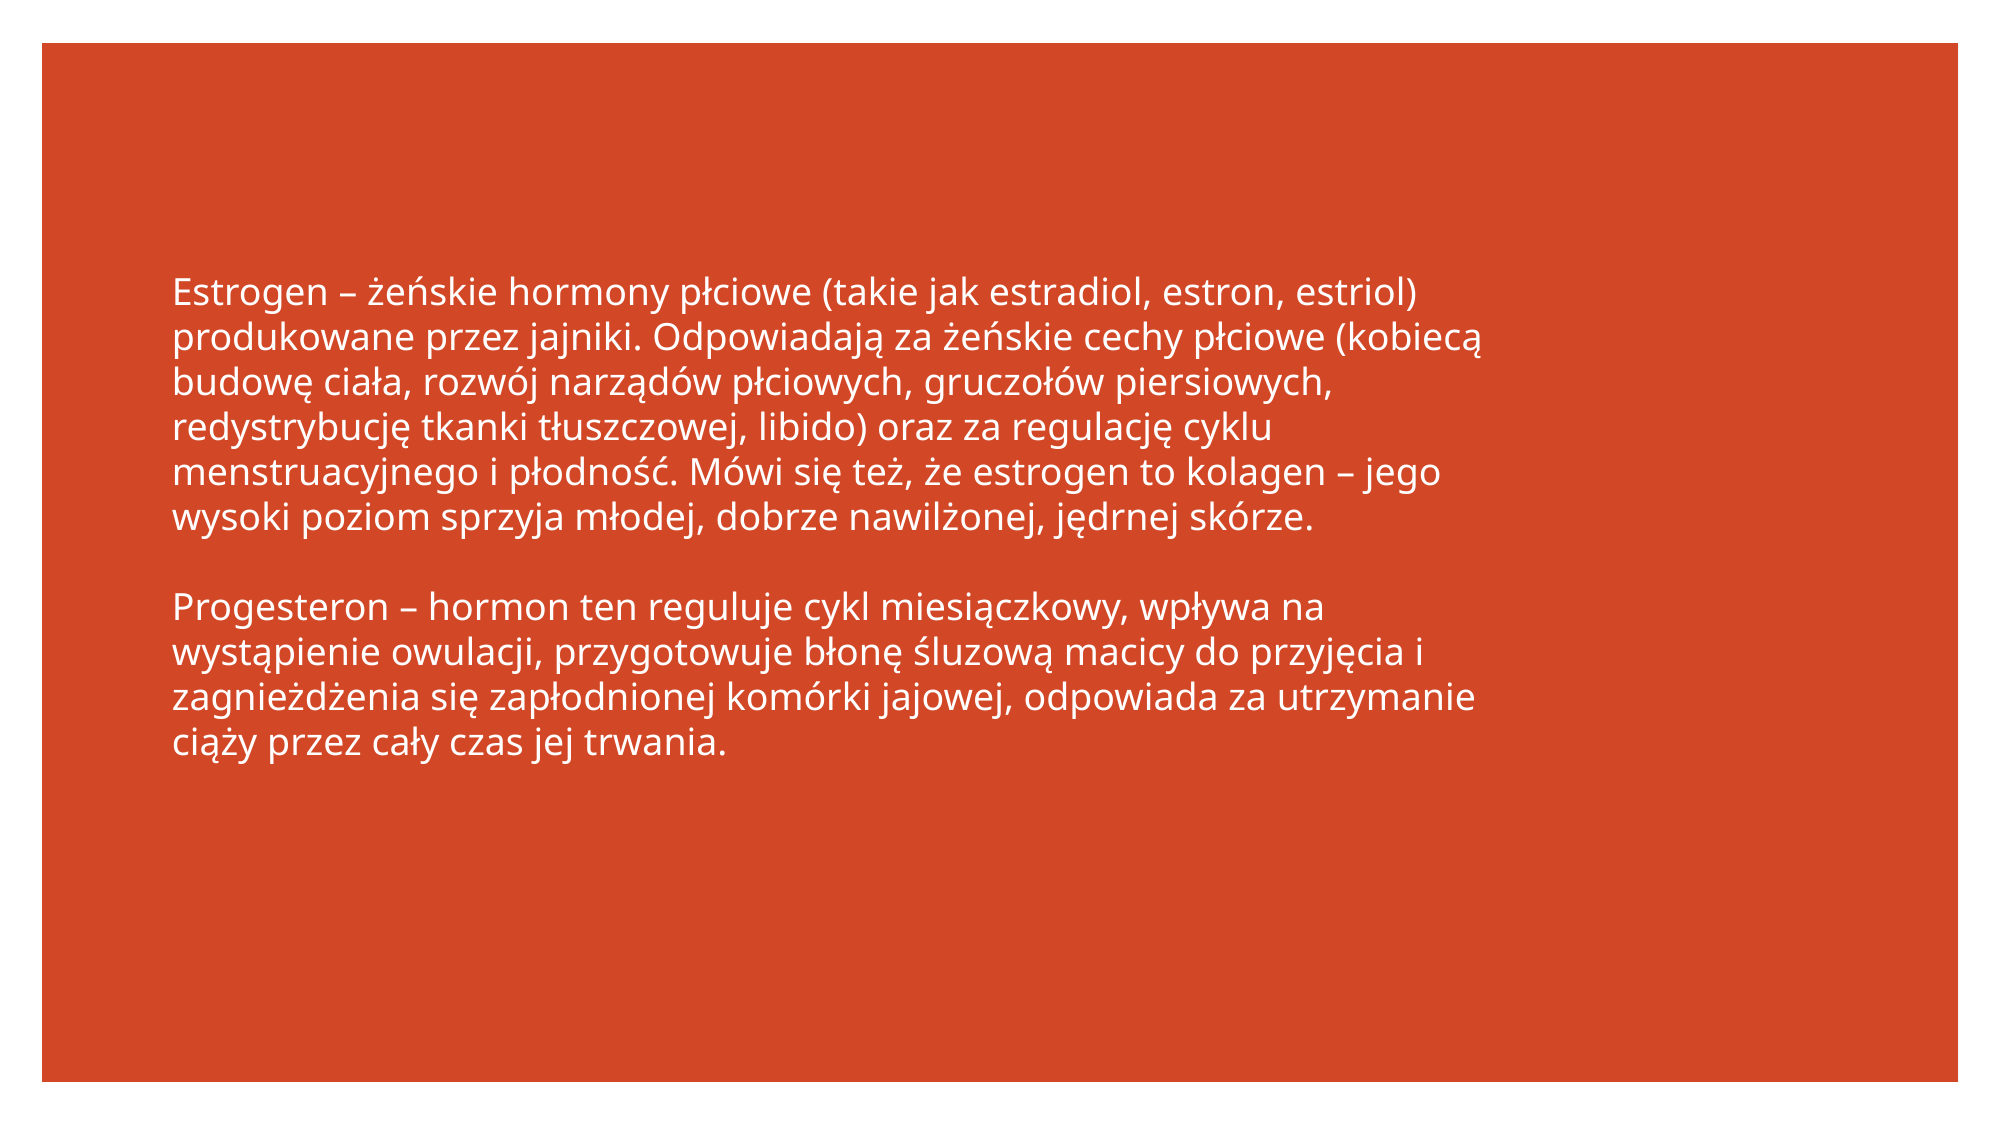

Estrogen – żeńskie hormony płciowe (takie jak estradiol, estron, estriol) produkowane przez jajniki. Odpowiadają za żeńskie cechy płciowe (kobiecą budowę ciała, rozwój narządów płciowych, gruczołów piersiowych, redystrybucję tkanki tłuszczowej, libido) oraz za regulację cyklu menstruacyjnego i płodność. Mówi się też, że estrogen to kolagen – jego wysoki poziom sprzyja młodej, dobrze nawilżonej, jędrnej skórze.
Progesteron – hormon ten reguluje cykl miesiączkowy, wpływa na wystąpienie owulacji, przygotowuje błonę śluzową macicy do przyjęcia i zagnieżdżenia się zapłodnionej komórki jajowej, odpowiada za utrzymanie ciąży przez cały czas jej trwania.